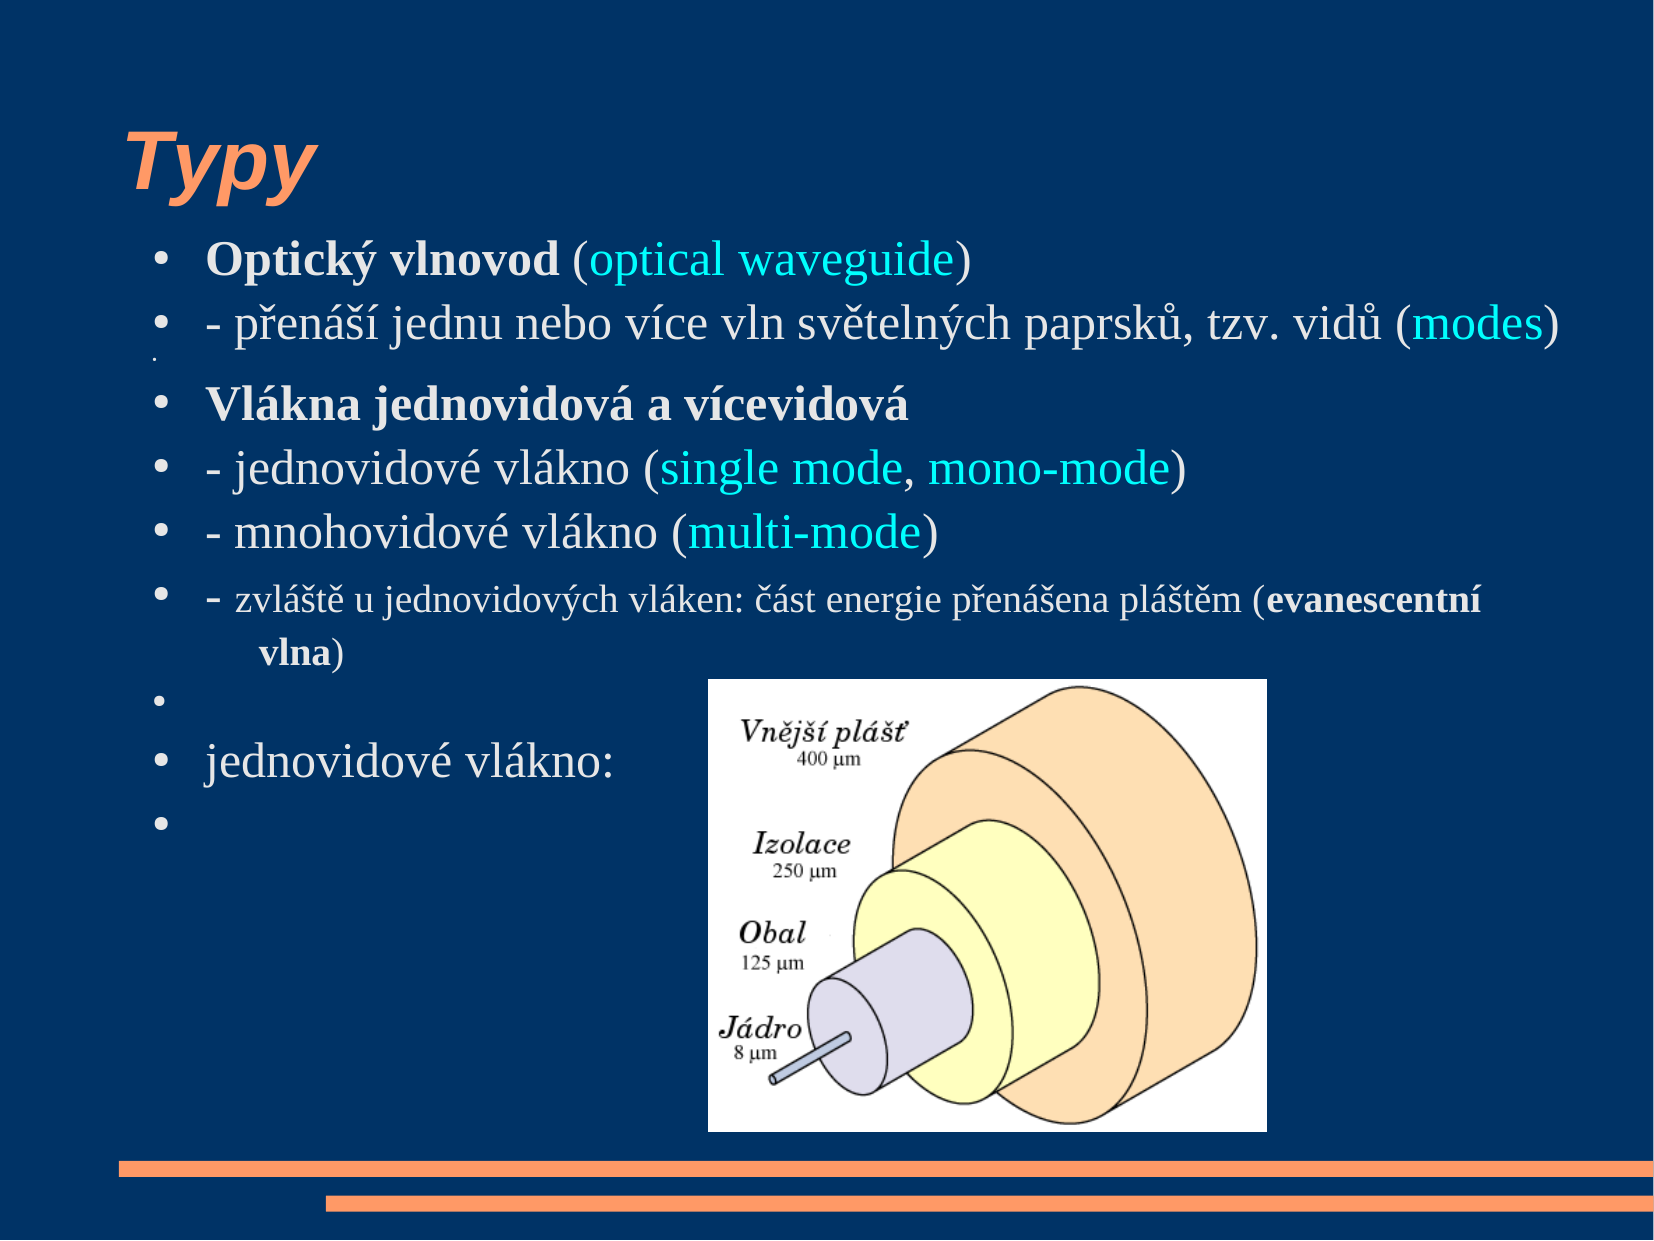

# Typy
Optický vlnovod (optical waveguide)
- přenáší jednu nebo více vln světelných paprsků, tzv. vidů (modes)
Vlákna jednovidová a vícevidová
- jednovidové vlákno (single mode, mono-mode)
- mnohovidové vlákno (multi-mode)
- zvláště u jednovidových vláken: část energie přenášena pláštěm (evanescentní vlna)
jednovidové vlákno: